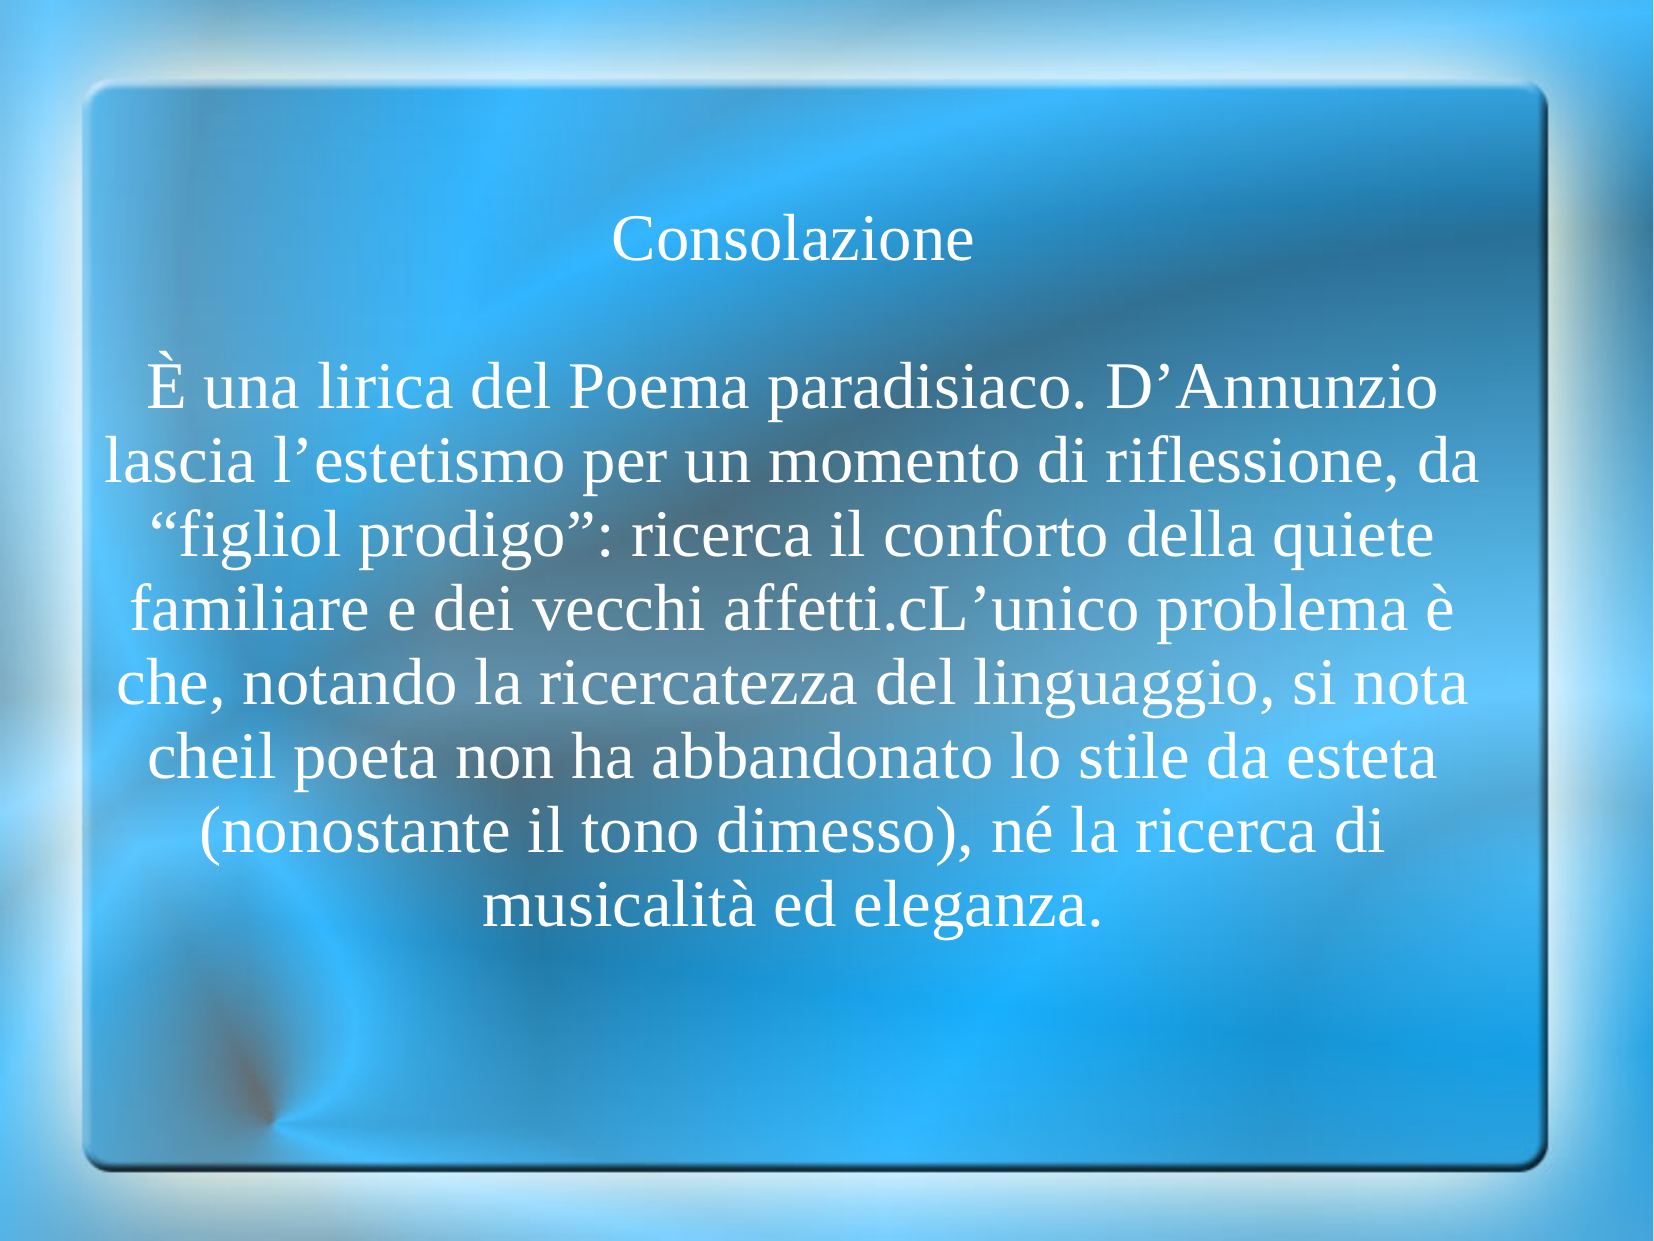

# Consolazione
È una lirica del Poema paradisiaco. D’Annunzio lascia l’estetismo per un momento di riflessione, da “figliol prodigo”: ricerca il conforto della quiete familiare e dei vecchi affetti.cL’unico problema è che, notando la ricercatezza del linguaggio, si nota cheil poeta non ha abbandonato lo stile da esteta (nonostante il tono dimesso), né la ricerca di musicalità ed eleganza.